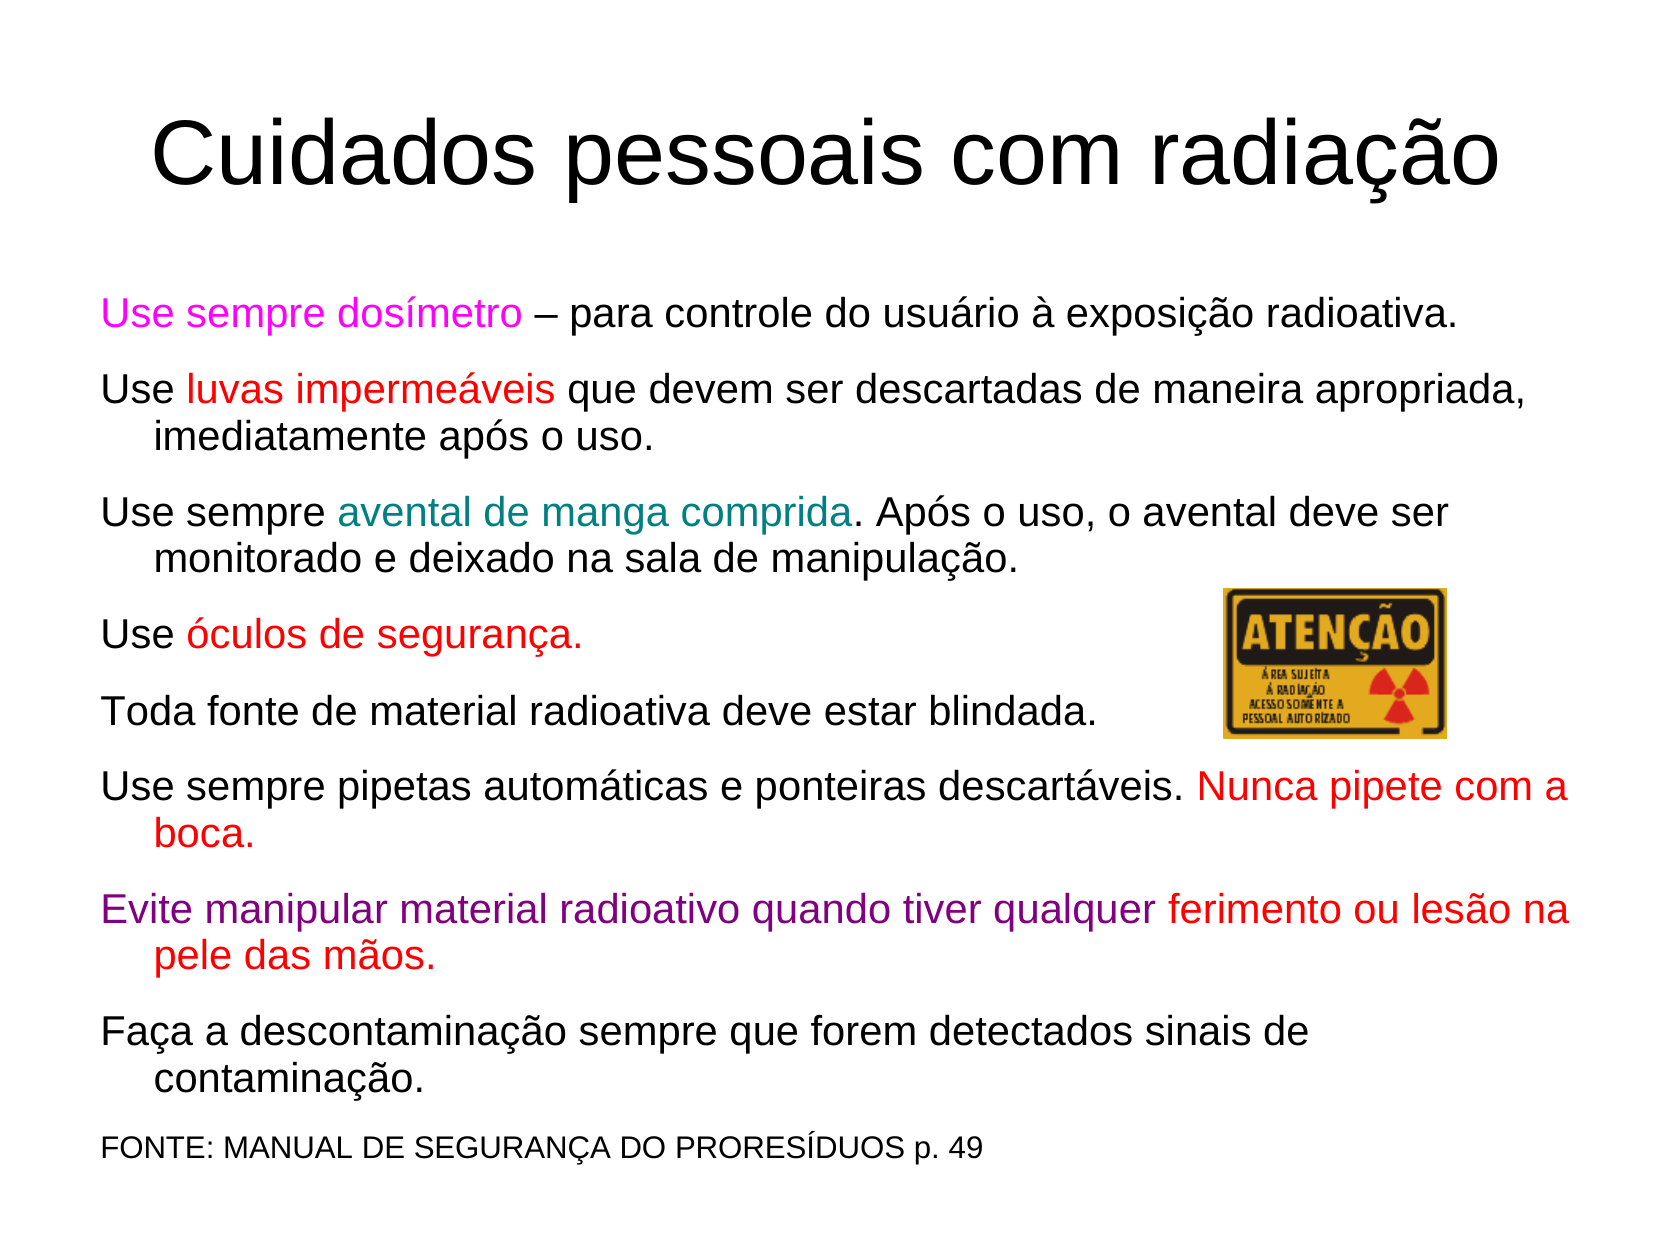

# Cuidados pessoais com radiação
Use sempre dosímetro – para controle do usuário à exposição radioativa.
Use luvas impermeáveis que devem ser descartadas de maneira apropriada, imediatamente após o uso.
Use sempre avental de manga comprida. Após o uso, o avental deve ser monitorado e deixado na sala de manipulação.
Use óculos de segurança.
Toda fonte de material radioativa deve estar blindada.
Use sempre pipetas automáticas e ponteiras descartáveis. Nunca pipete com a boca.
Evite manipular material radioativo quando tiver qualquer ferimento ou lesão na pele das mãos.
Faça a descontaminação sempre que forem detectados sinais de contaminação.
FONTE: MANUAL DE SEGURANÇA DO PRORESÍDUOS p. 49